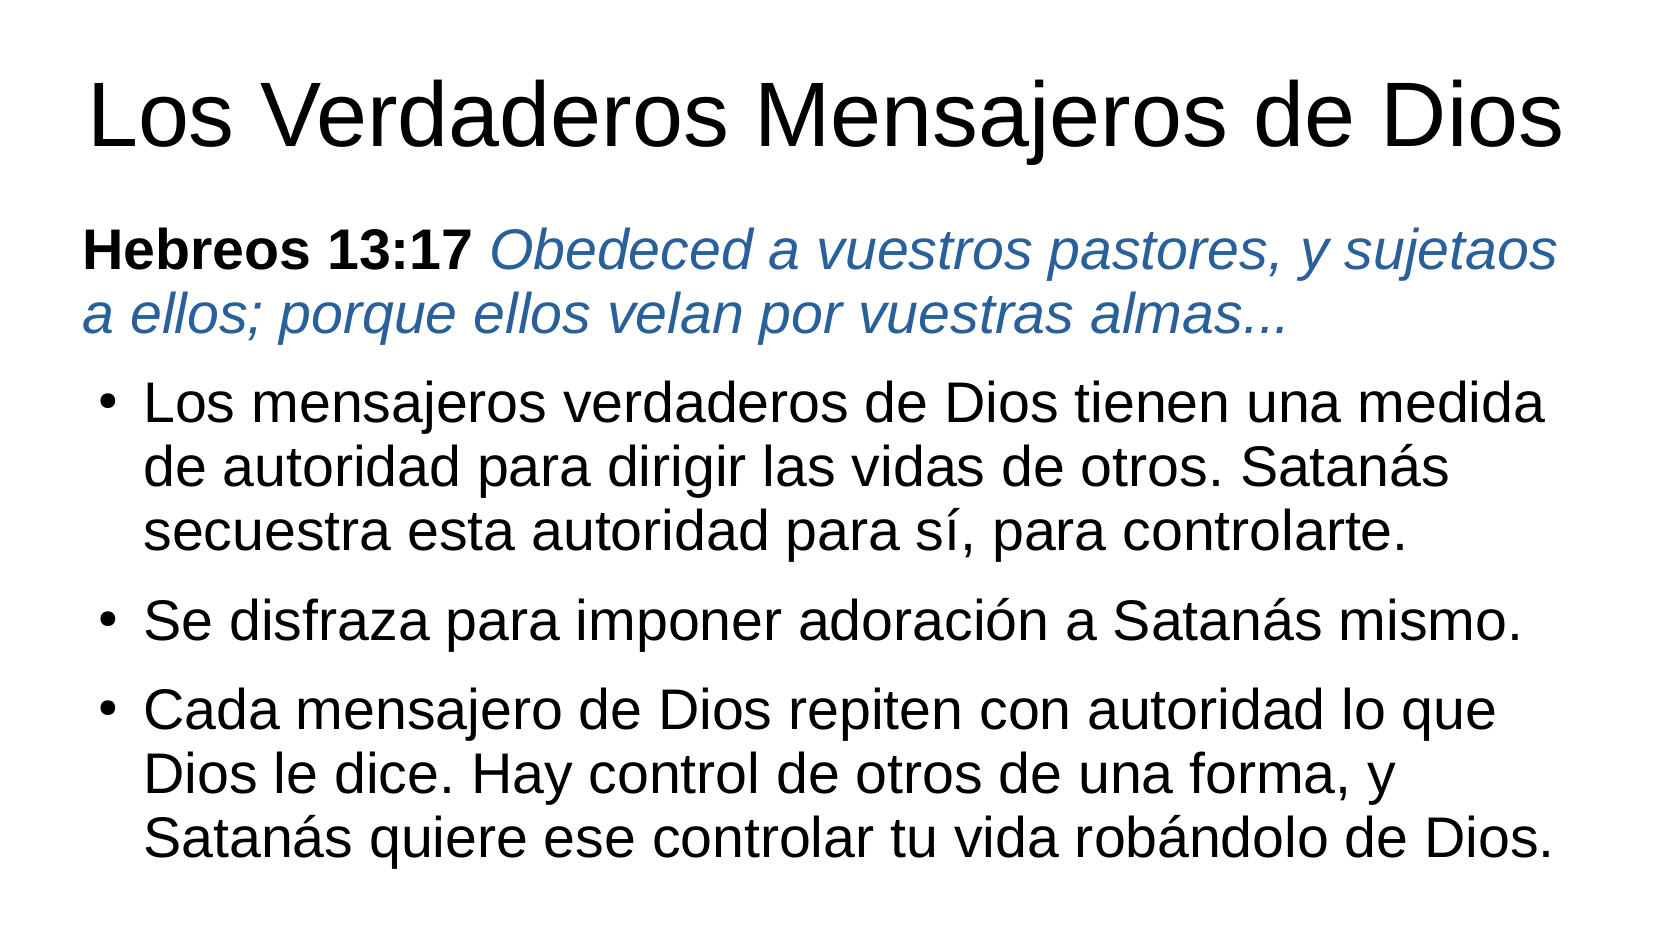

# Los Verdaderos Mensajeros de Dios
Hebreos 13:17 Obedeced a vuestros pastores, y sujetaos a ellos; porque ellos velan por vuestras almas...
Los mensajeros verdaderos de Dios tienen una medida de autoridad para dirigir las vidas de otros. Satanás secuestra esta autoridad para sí, para controlarte.
Se disfraza para imponer adoración a Satanás mismo.
Cada mensajero de Dios repiten con autoridad lo que Dios le dice. Hay control de otros de una forma, y Satanás quiere ese controlar tu vida robándolo de Dios.